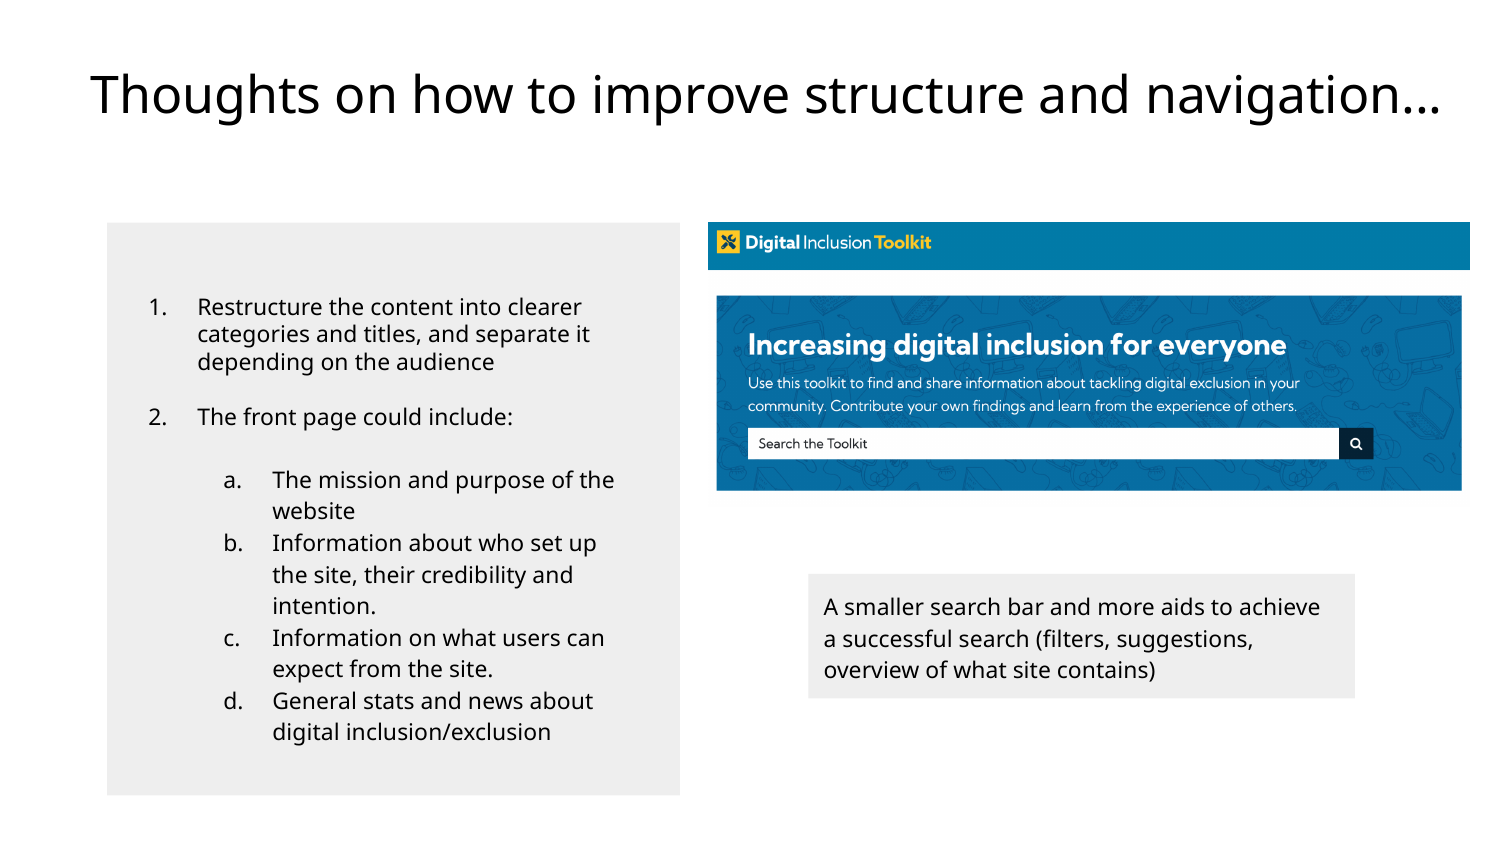

# Thoughts on how to improve structure and navigation...
Restructure the content into clearer categories and titles, and separate it depending on the audience
The front page could include:
The mission and purpose of the website
Information about who set up the site, their credibility and intention.
Information on what users can expect from the site.
General stats and news about digital inclusion/exclusion
A smaller search bar and more aids to achieve a successful search (filters, suggestions, overview of what site contains)